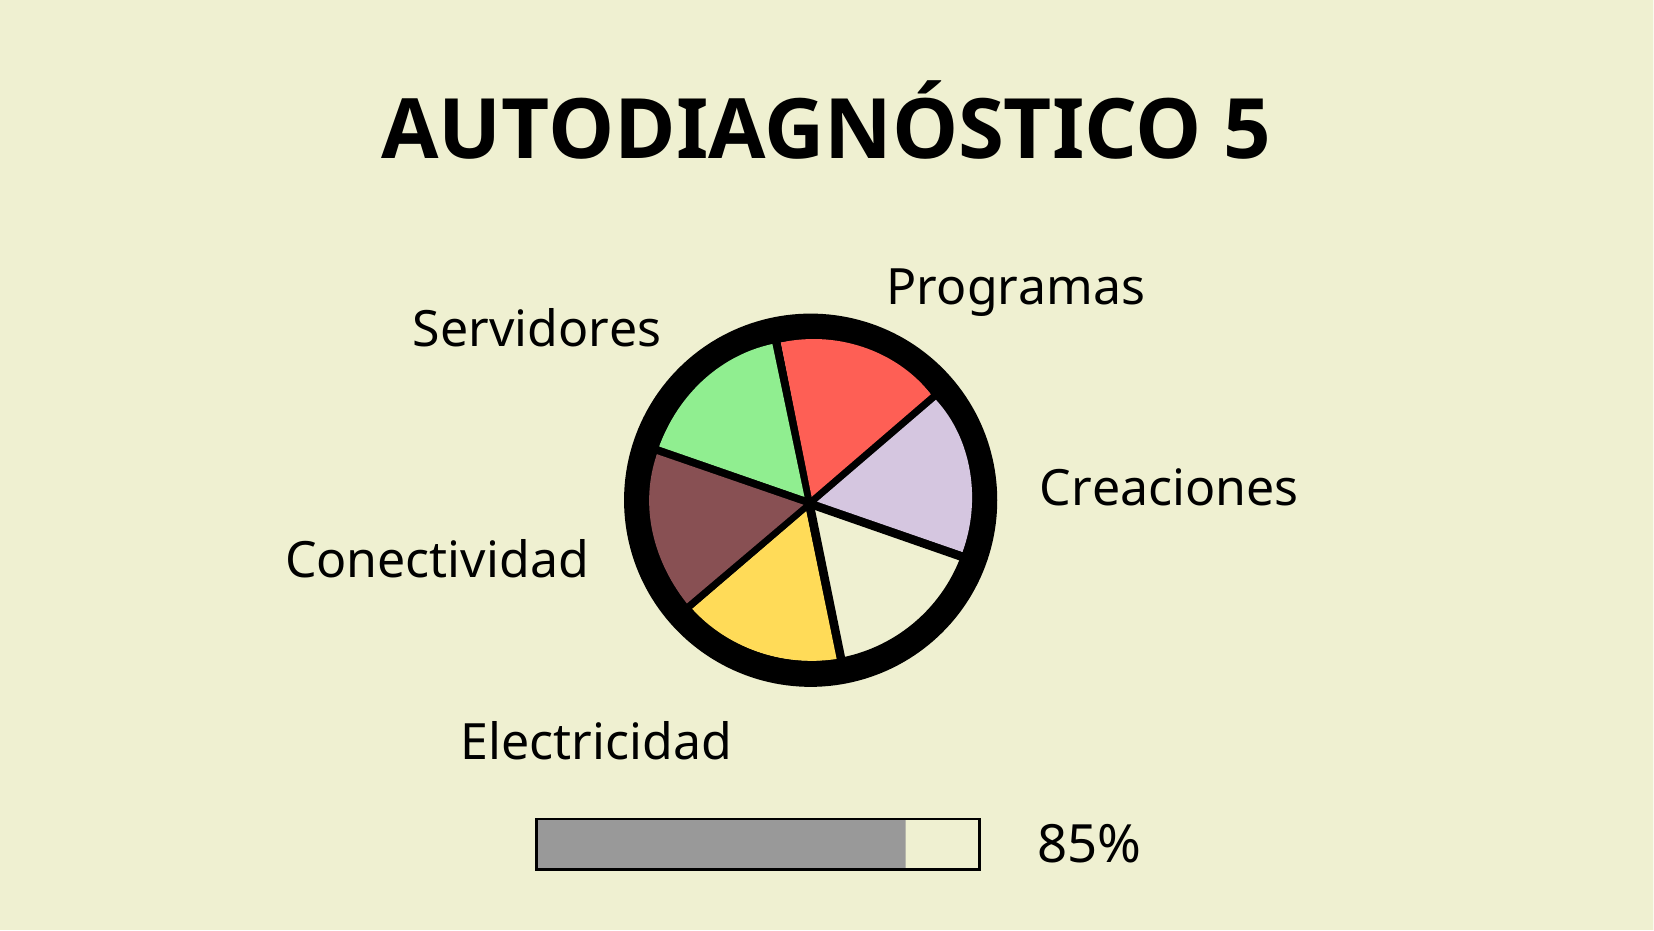

# Autodiagnóstico 5
Programas
Servidores
Creaciones
Conectividad
Electricidad